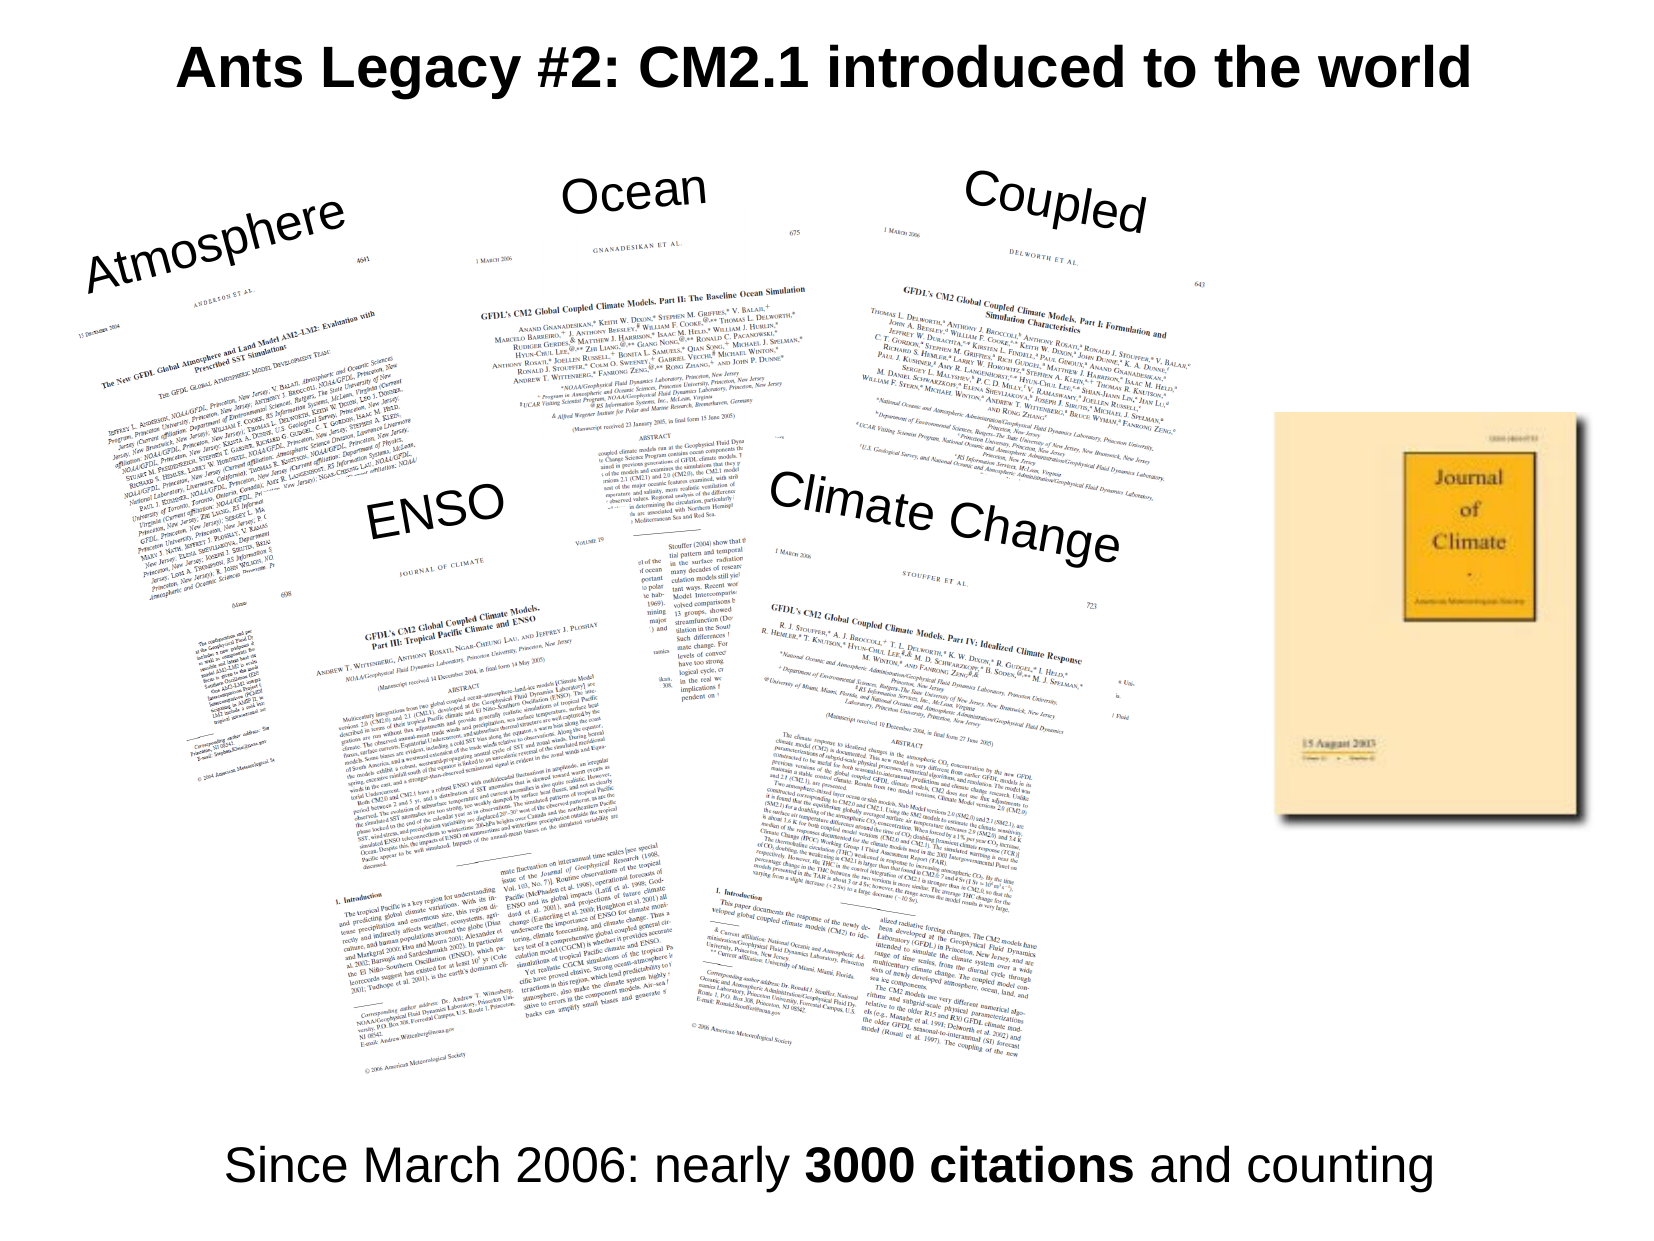

Ants Legacy #2: CM2.1 introduced to the world
Ocean
Coupled
Atmosphere
Climate Change
ENSO
Since March 2006: nearly 3000 citations and counting